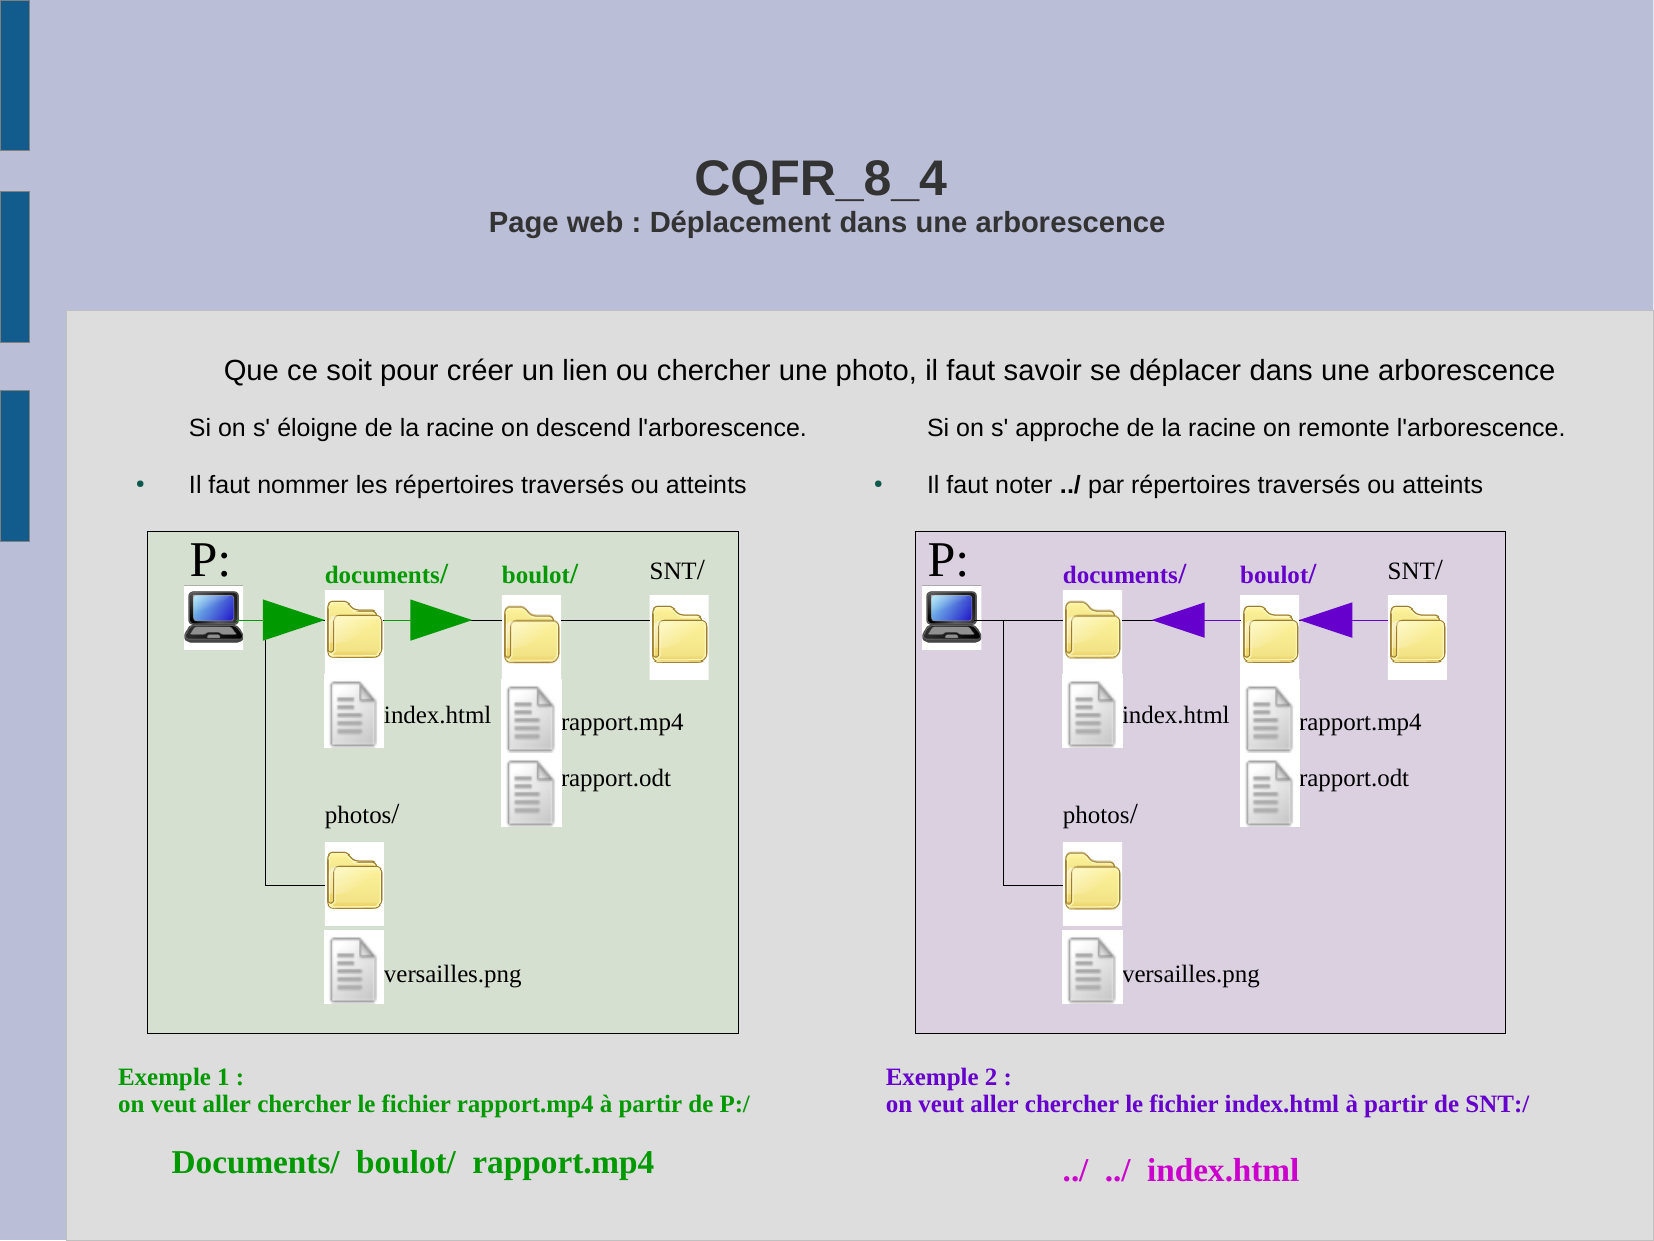

# CQFR_8_4  Page web : Déplacement dans une arborescence
Que ce soit pour créer un lien ou chercher une photo, il faut savoir se déplacer dans une arborescence
Si on s' éloigne de la racine on descend l'arborescence.
Il faut nommer les répertoires traversés ou atteints
Si on s' approche de la racine on remonte l'arborescence.
Il faut noter ../ par répertoires traversés ou atteints
P:
photos/
versailles.png
rapport.mp4
SNT/
documents/
boulot/
index.html
rapport.odt
P:
photos/
versailles.png
rapport.mp4
SNT/
documents/
boulot/
index.html
rapport.odt
Exemple 1 :
on veut aller chercher le fichier rapport.mp4 à partir de P:/
Exemple 2 :
on veut aller chercher le fichier index.html à partir de SNT:/
Documents/ boulot/ rapport.mp4
../ ../ index.html